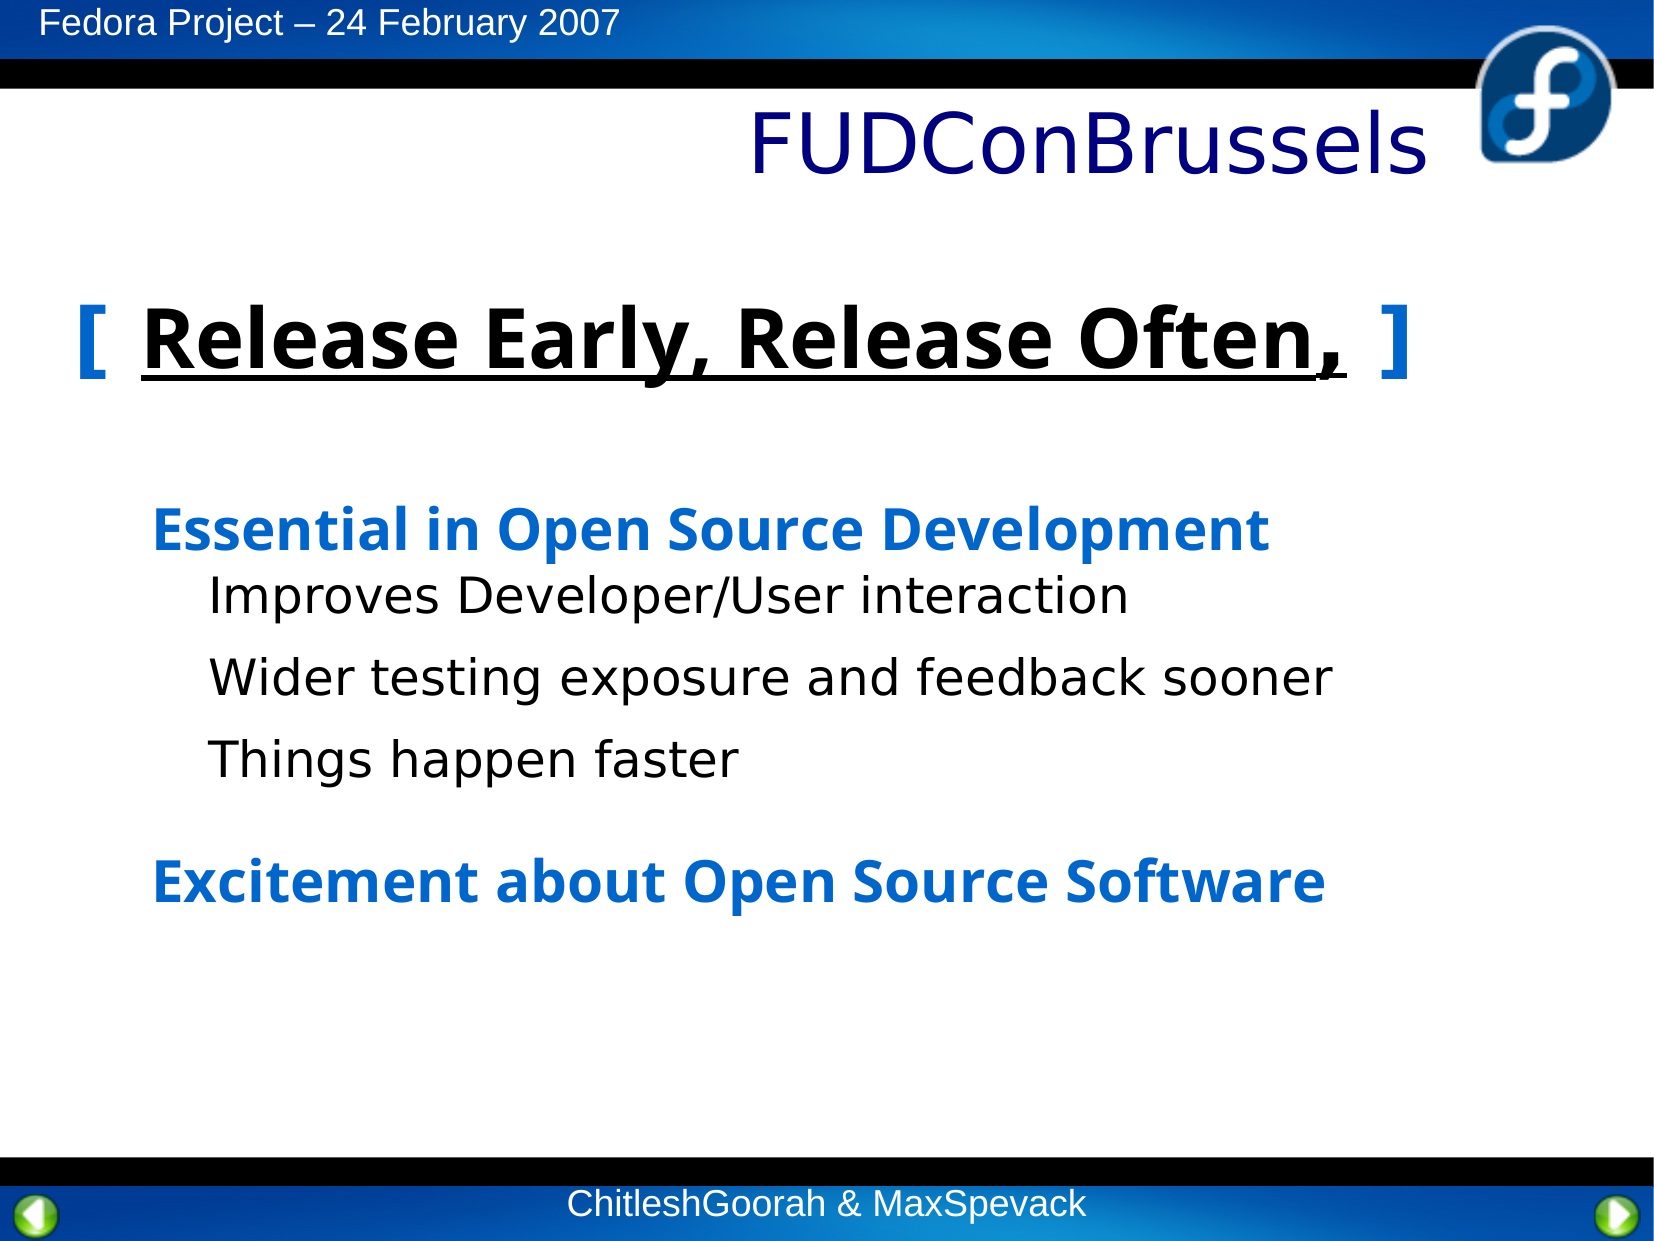

#
[ Release Early, Release Often, ]
Essential in Open Source Development
Improves Developer/User interaction
Wider testing exposure and feedback sooner
Things happen faster
Excitement about Open Source Software